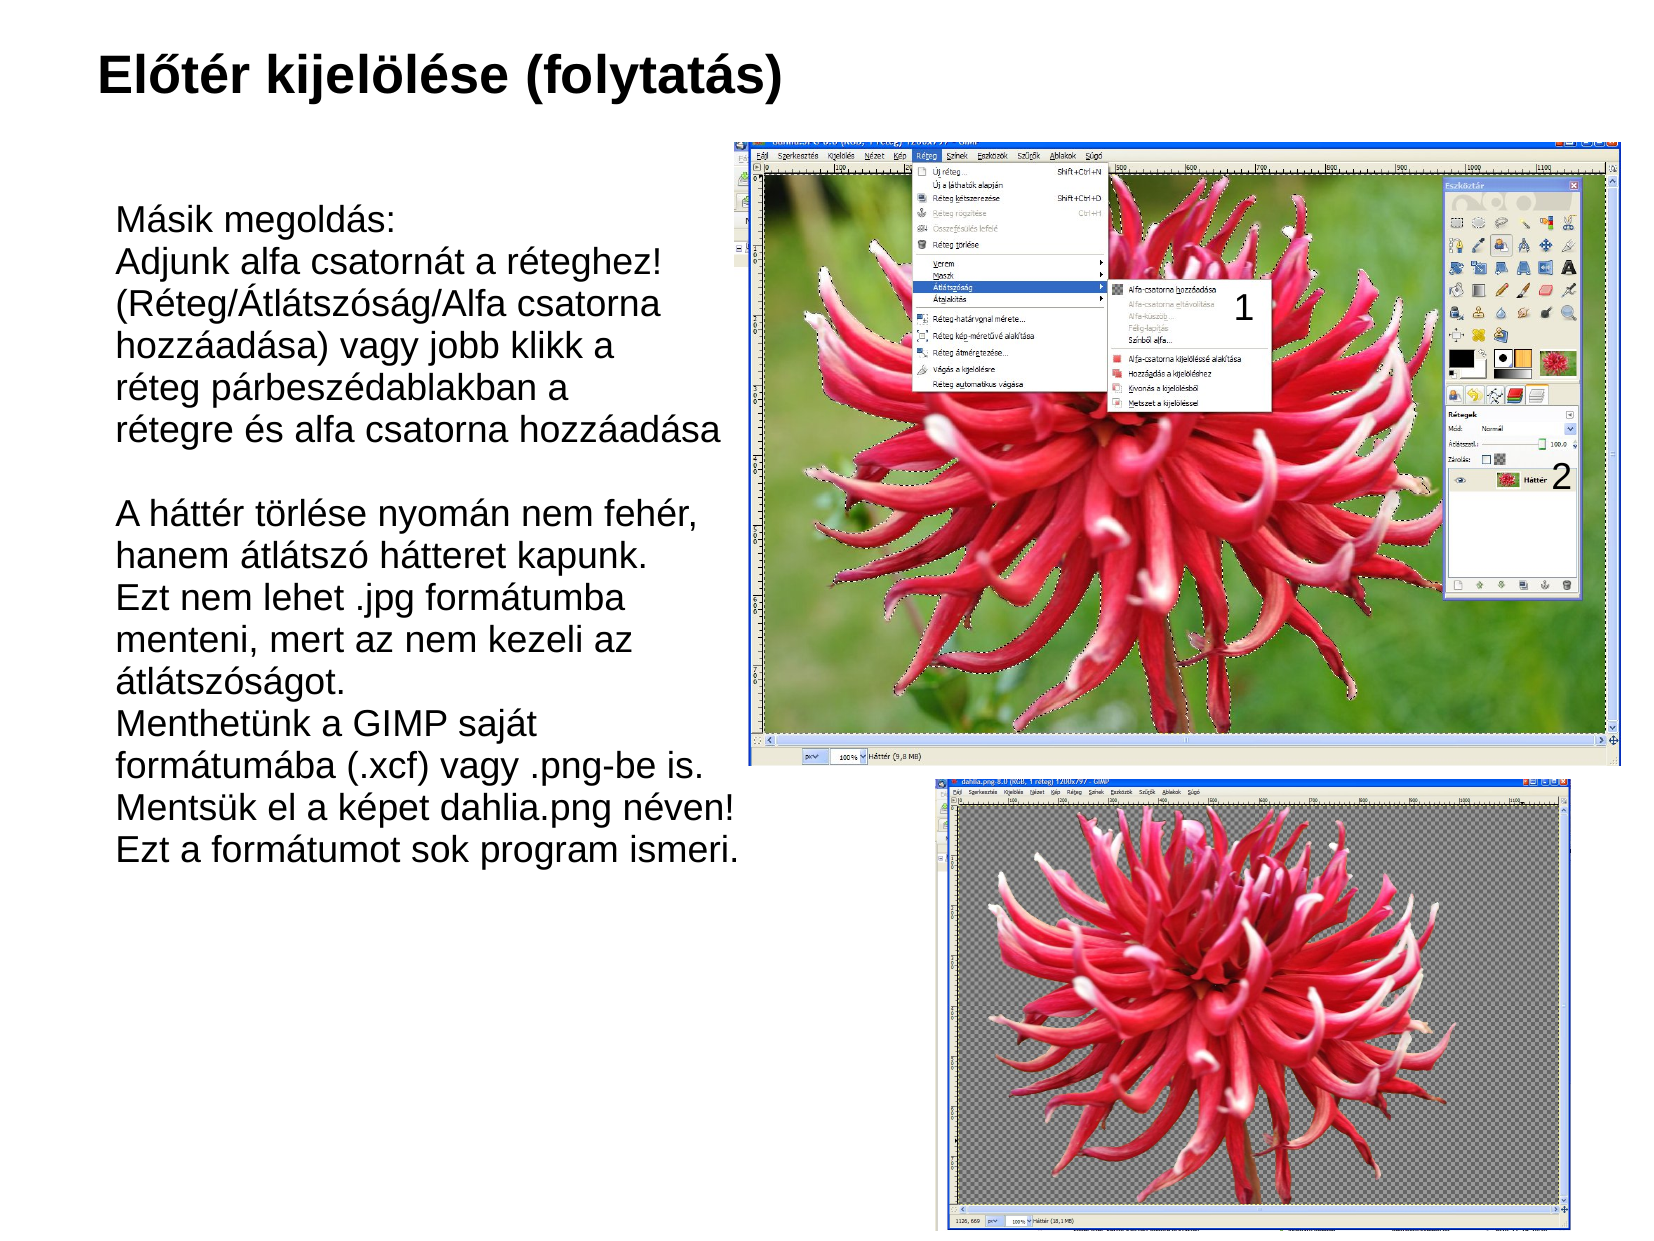

Előtér kijelölése (folytatás)
Másik megoldás:
Adjunk alfa csatornát a réteghez!
(Réteg/Átlátszóság/Alfa csatorna
hozzáadása) vagy jobb klikk a
réteg párbeszédablakban a
rétegre és alfa csatorna hozzáadása
A háttér törlése nyomán nem fehér,
hanem átlátszó hátteret kapunk.
Ezt nem lehet .jpg formátumba
menteni, mert az nem kezeli az
átlátszóságot.
Menthetünk a GIMP saját
formátumába (.xcf) vagy .png-be is.
Mentsük el a képet dahlia.png néven!
Ezt a formátumot sok program ismeri.
1
2